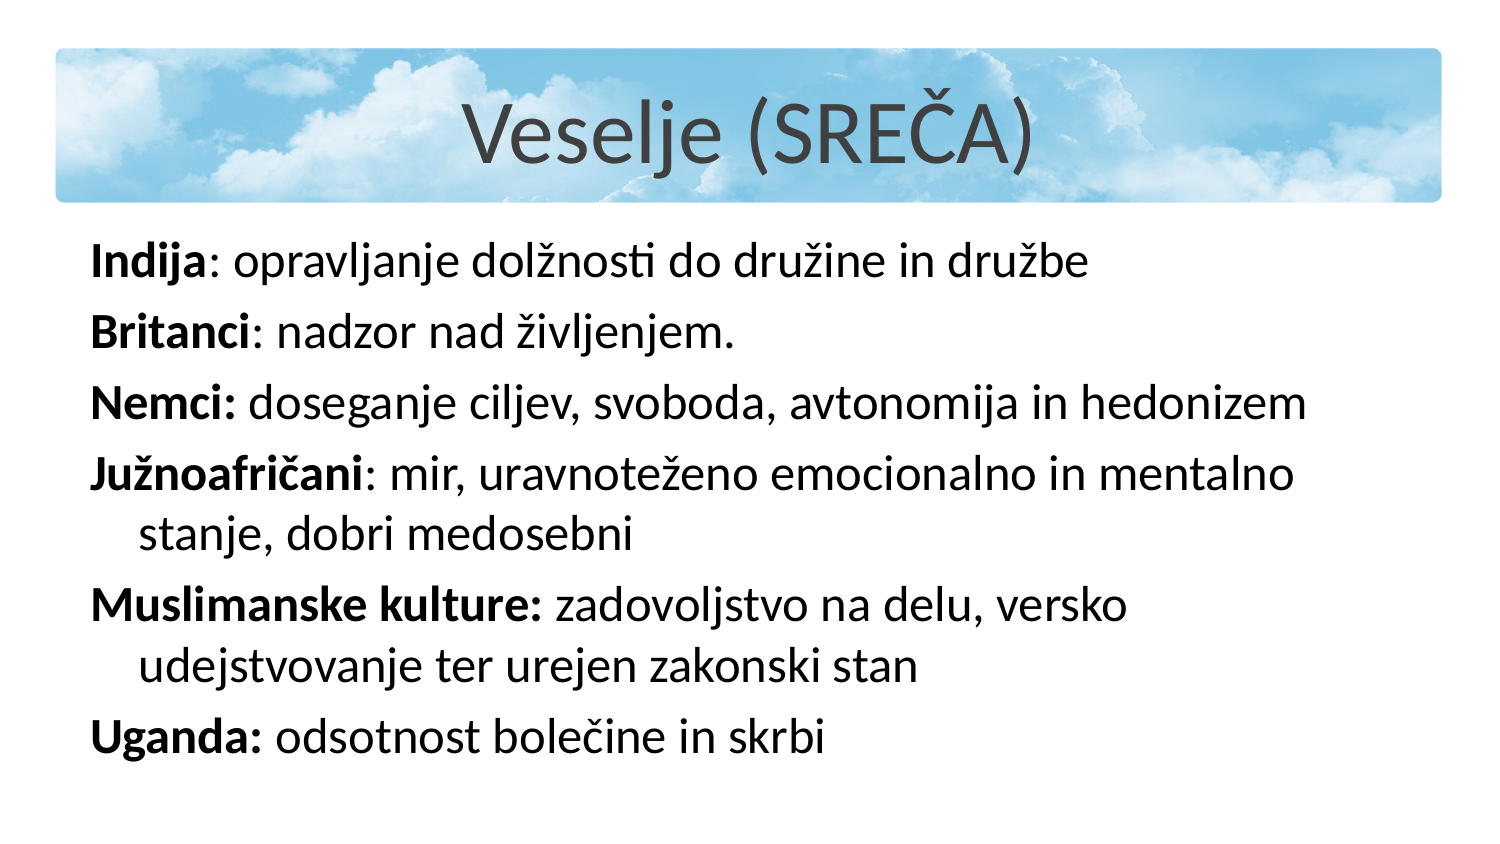

# Veselje (SREČA)
Indija: opravljanje dolžnosti do družine in družbe
Britanci: nadzor nad življenjem.
Nemci: doseganje ciljev, svoboda, avtonomija in hedonizem
Južnoafričani: mir, uravnoteženo emocionalno in mentalno stanje, dobri medosebni
Muslimanske kulture: zadovoljstvo na delu, versko udejstvovanje ter urejen zakonski stan
Uganda: odsotnost bolečine in skrbi